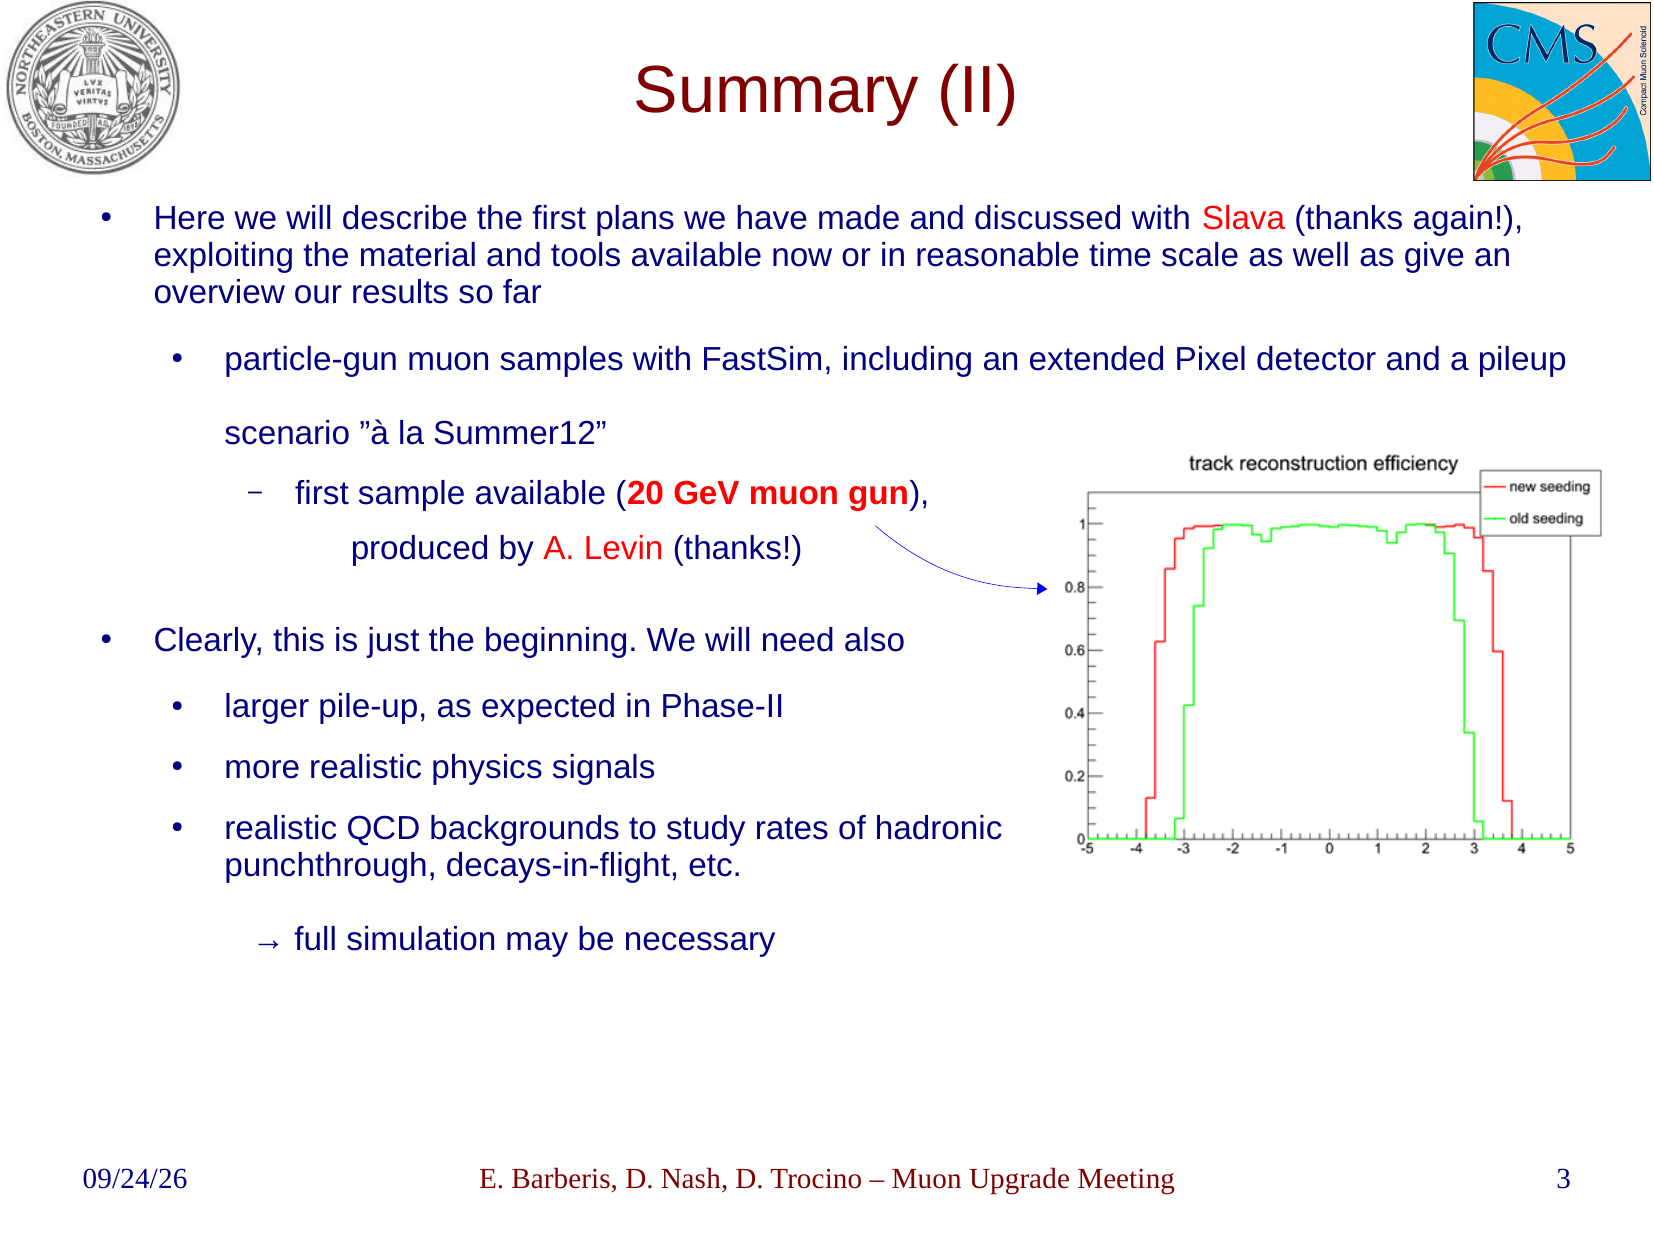

# Summary (II)
Here we will describe the first plans we have made and discussed with Slava (thanks again!), exploiting the material and tools available now or in reasonable time scale as well as give an overview our results so far
particle-gun muon samples with FastSim, including an extended Pixel detector and a pileup
scenario ”à la Summer12”
first sample available (20 GeV muon gun),
 produced by A. Levin (thanks!)
Clearly, this is just the beginning. We will need also
larger pile-up, as expected in Phase-II
more realistic physics signals
realistic QCD backgrounds to study rates of hadronic
punchthrough, decays-in-flight, etc.
 → full simulation may be necessary
D. Trocino - Meeting
3